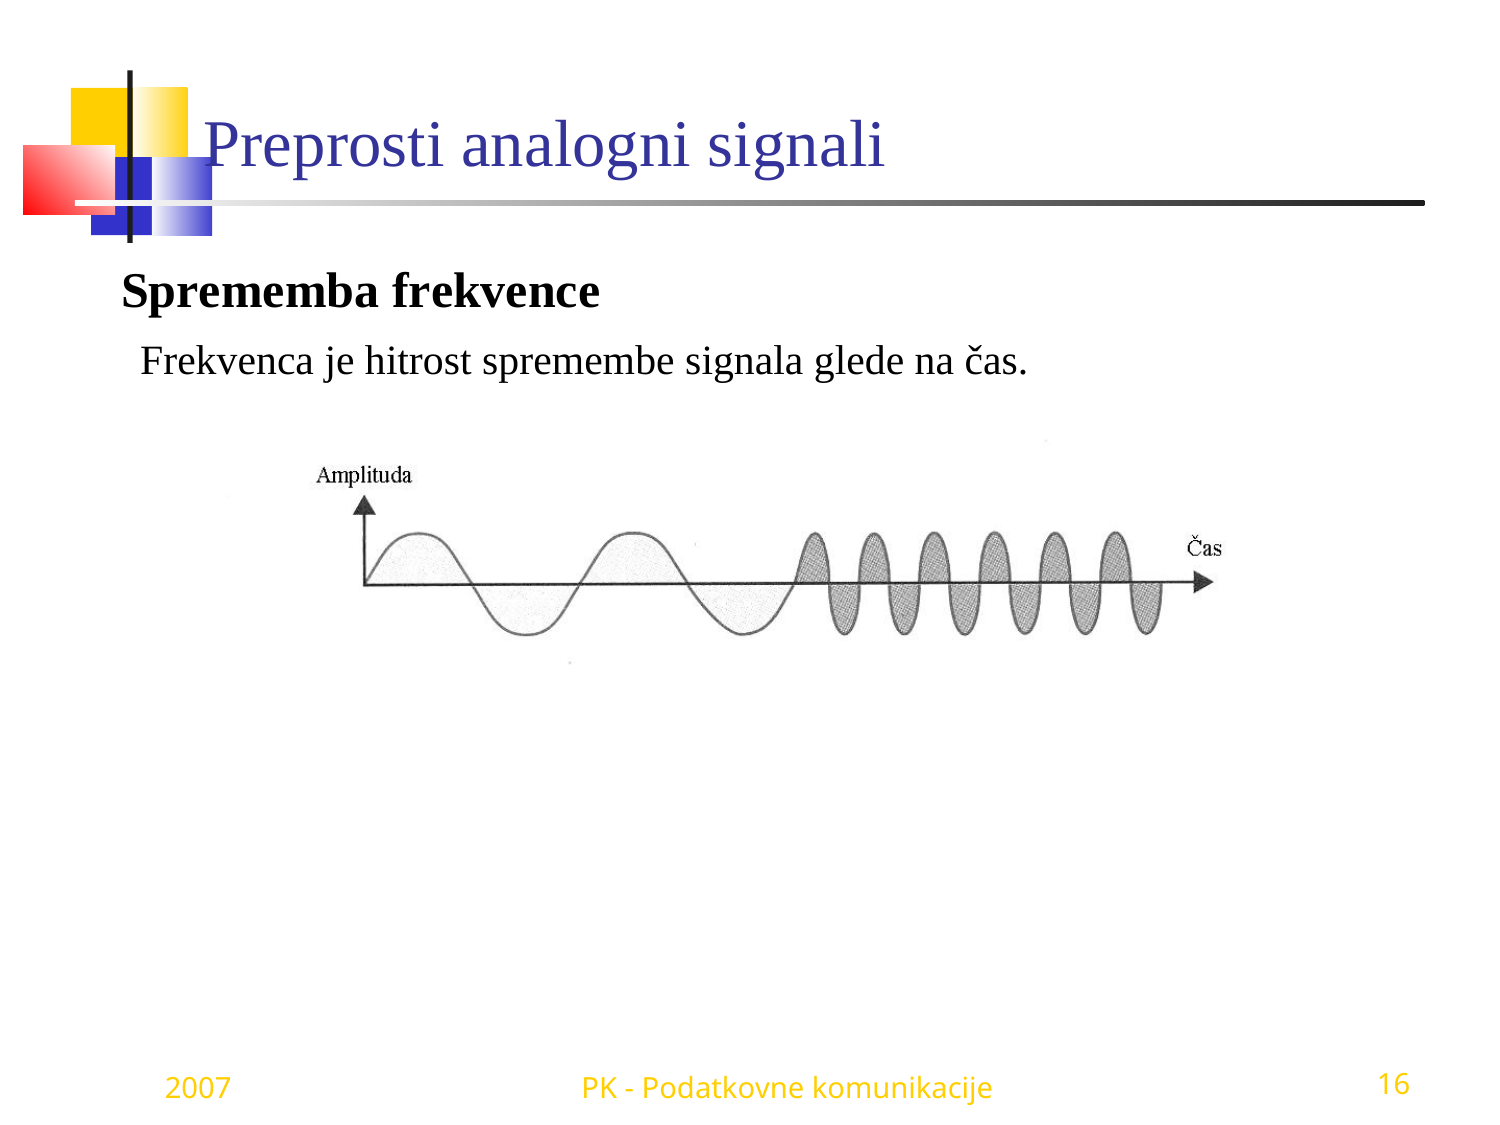

# Preprosti analogni signali
	Sprememba frekvence
Frekvenca je hitrost spremembe signala glede na čas.
2007
PK - Podatkovne komunikacije